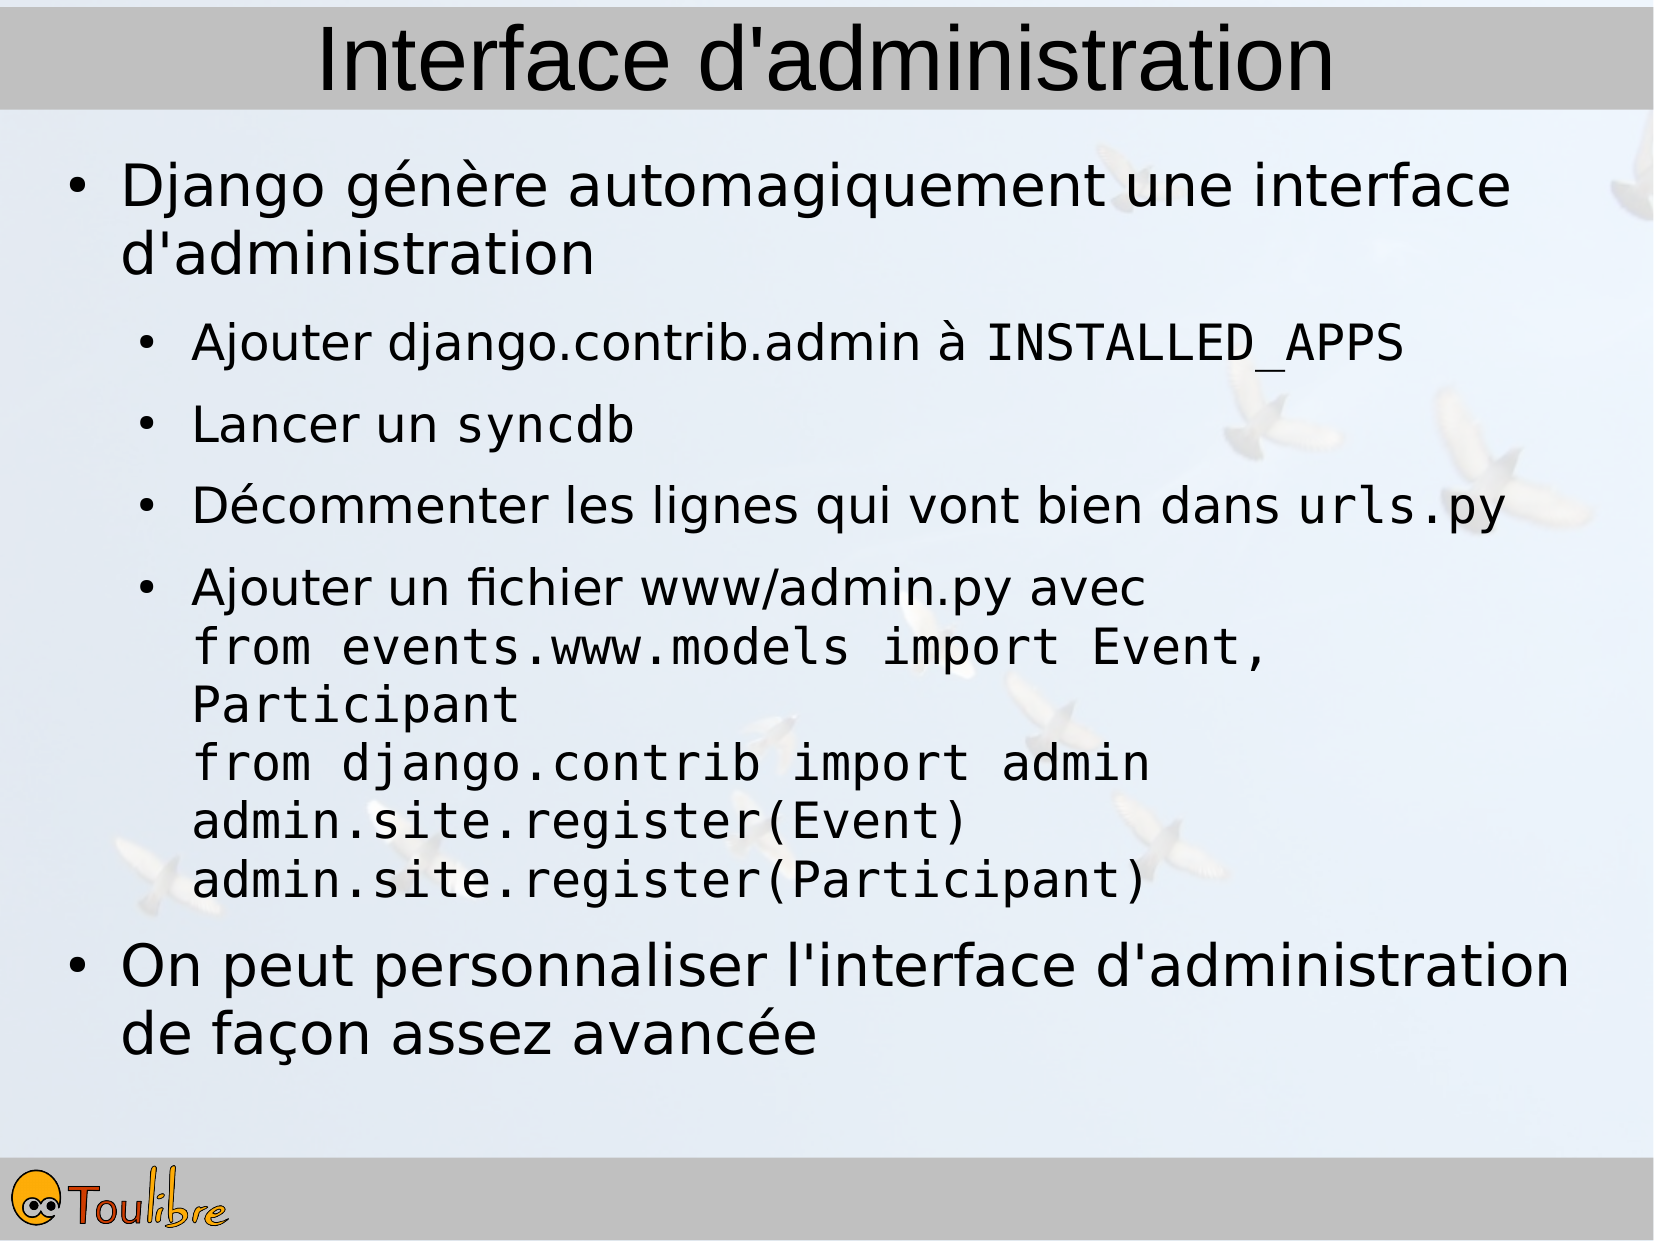

# Interface d'administration
Django génère automagiquement une interface d'administration
Ajouter django.contrib.admin à INSTALLED_APPS
Lancer un syncdb
Décommenter les lignes qui vont bien dans urls.py
Ajouter un fichier www/admin.py avec
from events.www.models import Event, Participant
from django.contrib import admin
admin.site.register(Event)
admin.site.register(Participant)
On peut personnaliser l'interface d'administration de façon assez avancée